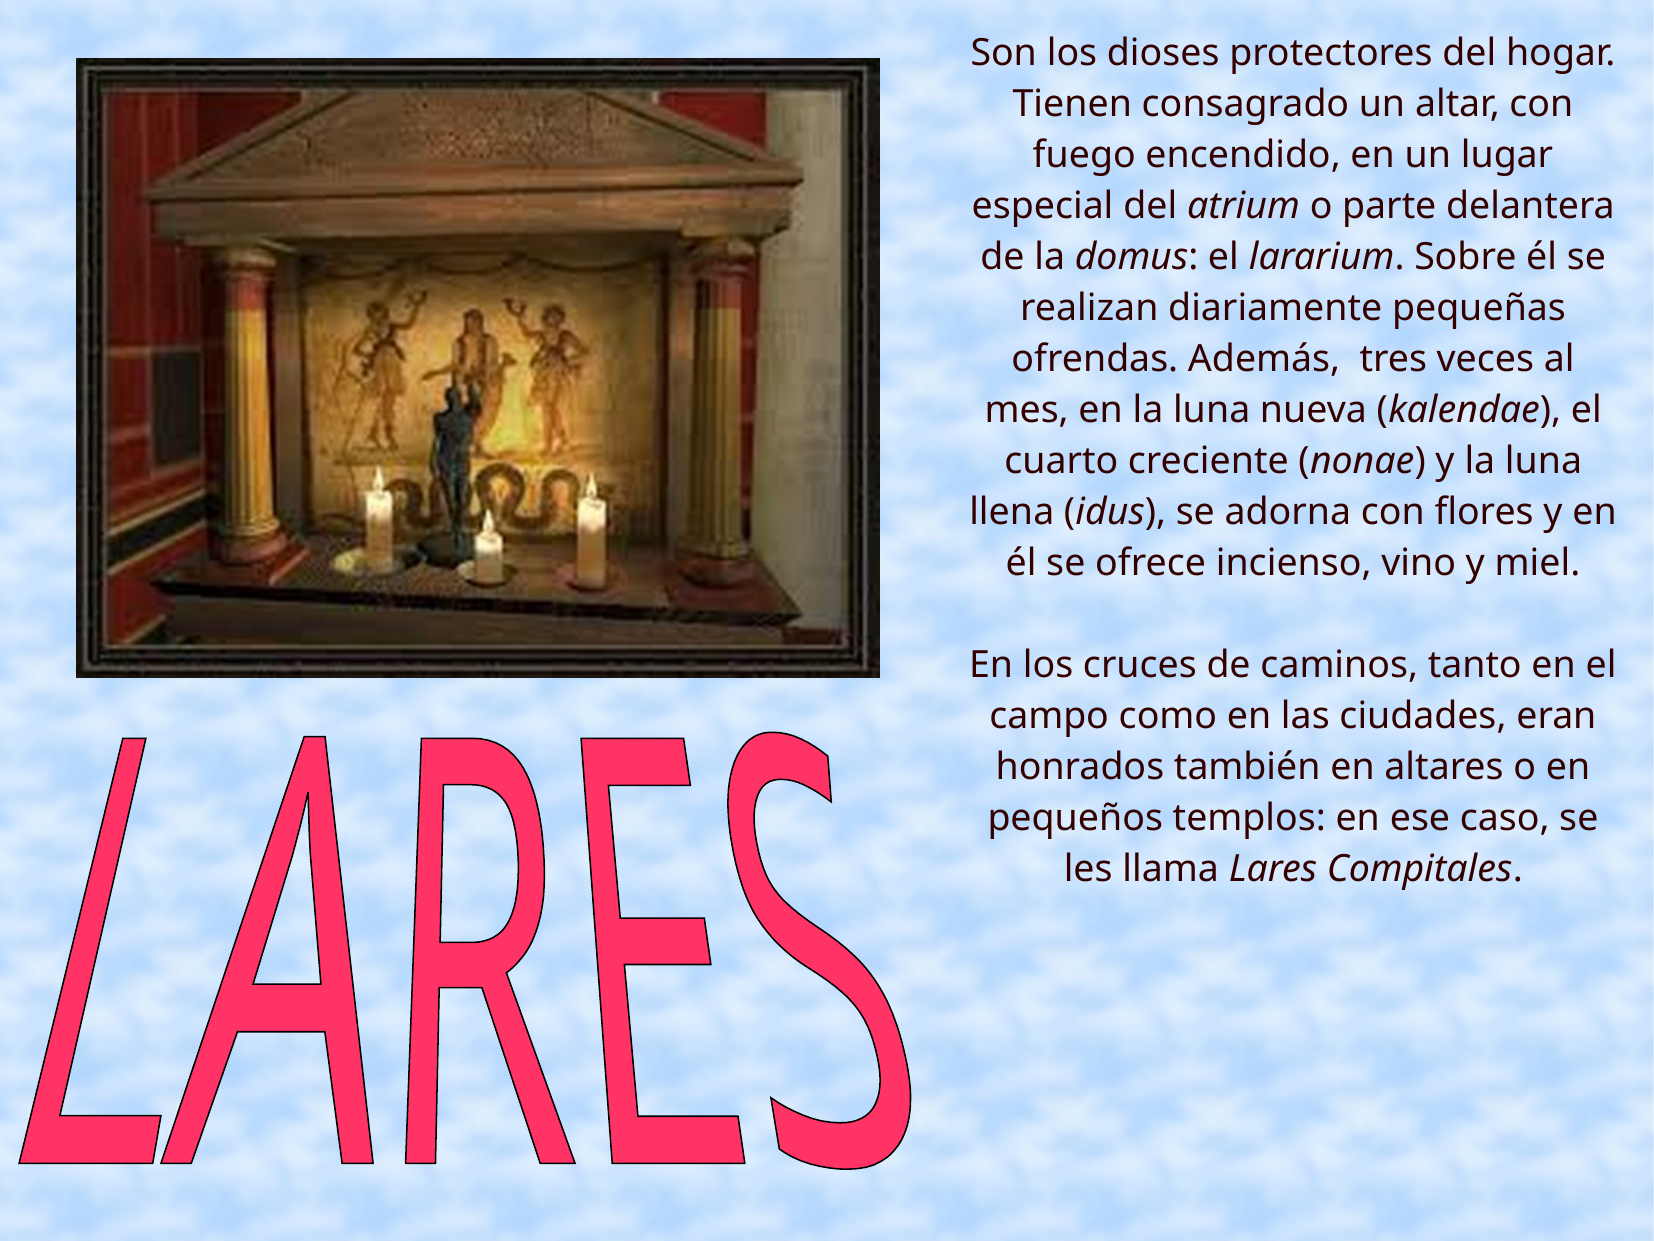

Son los dioses protectores del hogar. Tienen consagrado un altar, con fuego encendido, en un lugar especial del atrium o parte delantera de la domus: el lararium. Sobre él se realizan diariamente pequeñas ofrendas. Además, tres veces al mes, en la luna nueva (kalendae), el cuarto creciente (nonae) y la luna llena (idus), se adorna con flores y en él se ofrece incienso, vino y miel.
En los cruces de caminos, tanto en el campo como en las ciudades, eran honrados también en altares o en pequeños templos: en ese caso, se les llama Lares Compitales.
LARES